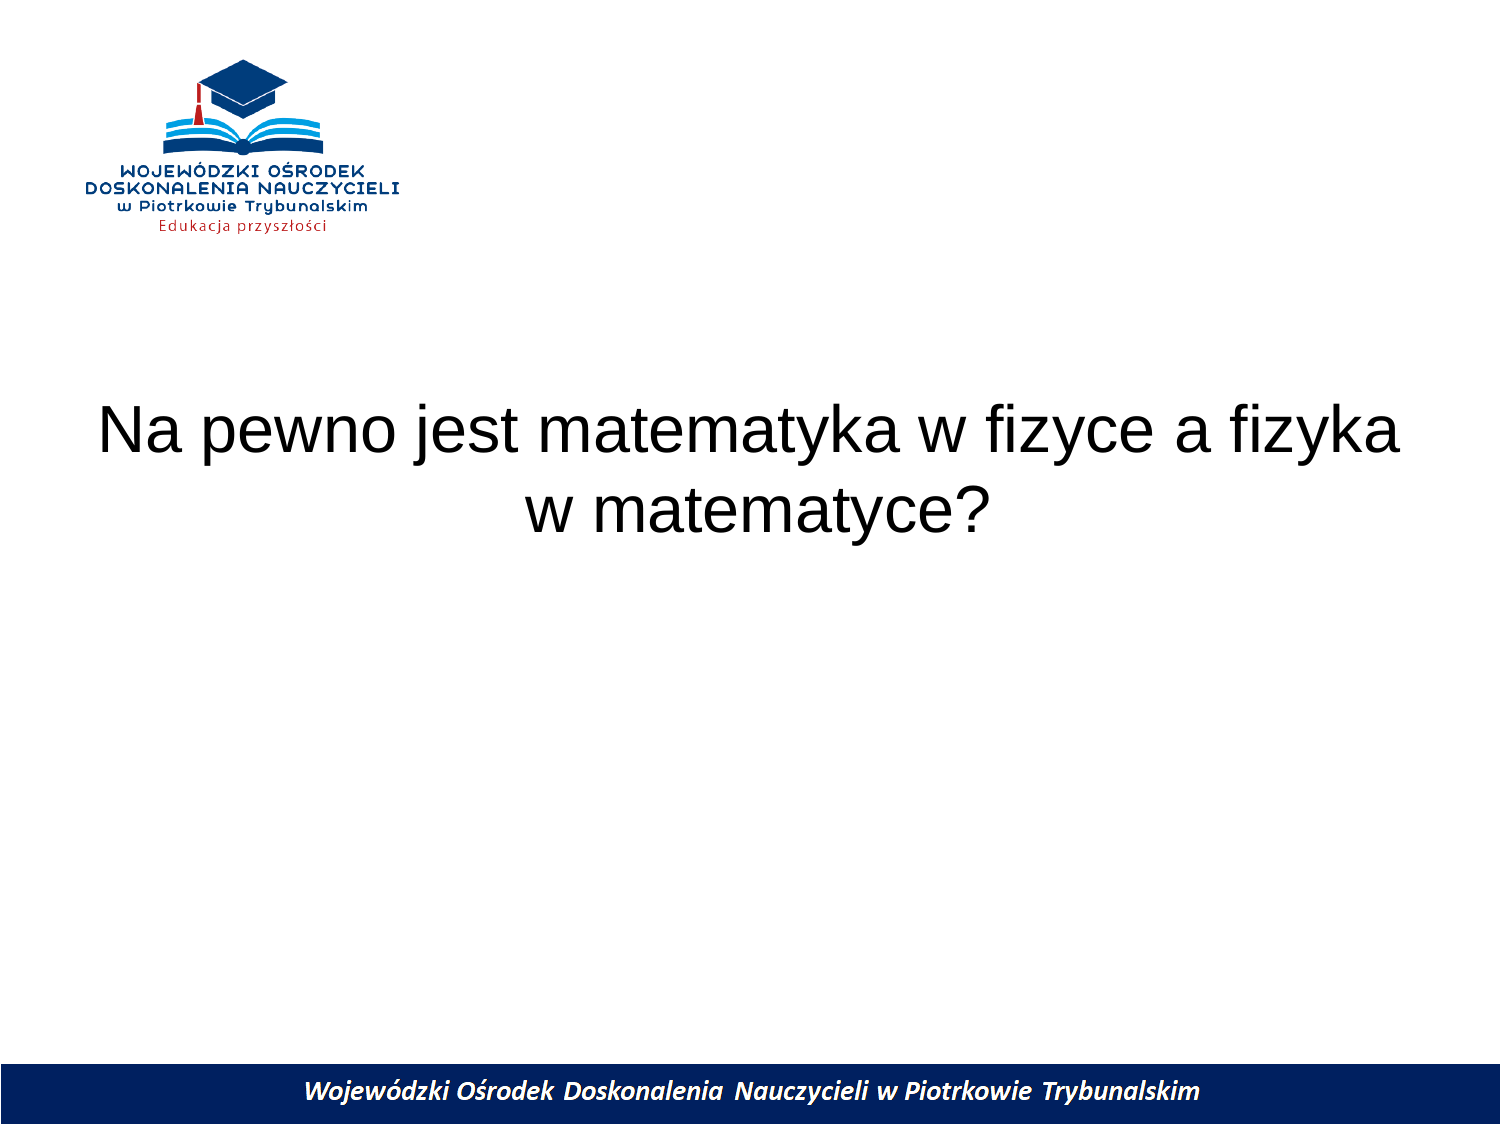

# Na pewno jest matematyka w fizyce a fizyka w matematyce?